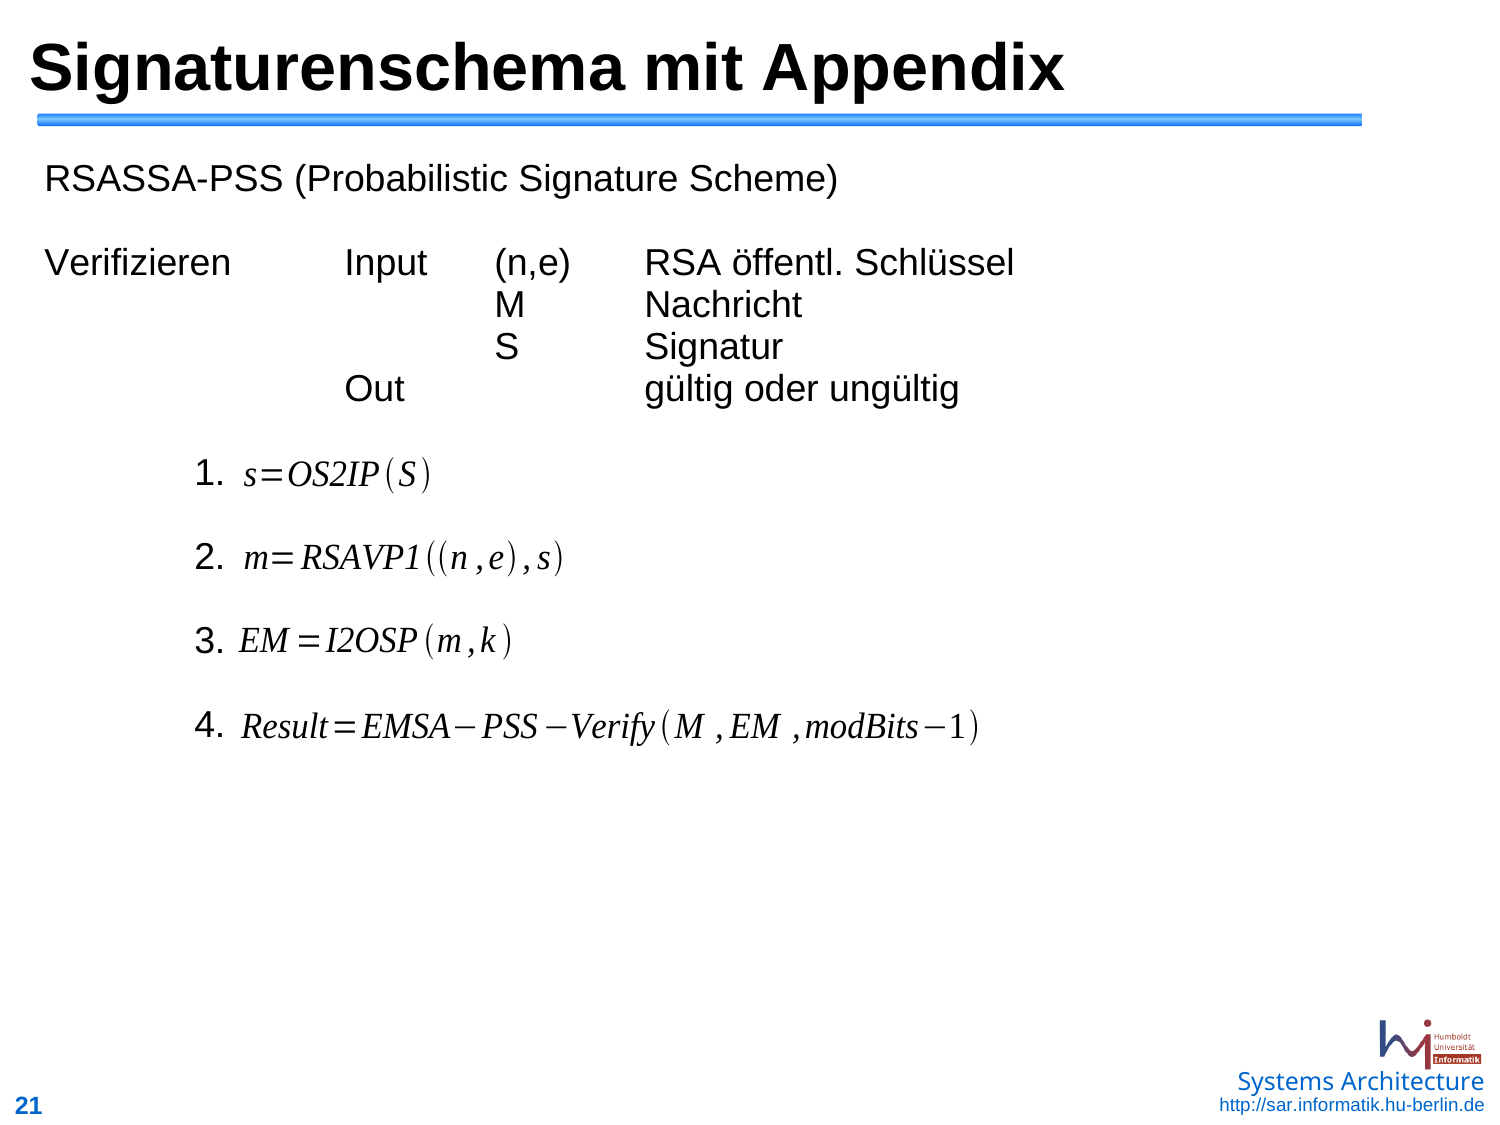

# Signaturenschema mit Appendix
RSASSA-PSS (Probabilistic Signature Scheme)
Verifizieren	Input	(n,e)	RSA öffentl. Schlüssel
			M	Nachricht
			S	Signatur
		Out		gültig oder ungültig
	1.
	2.
	3.
	4.